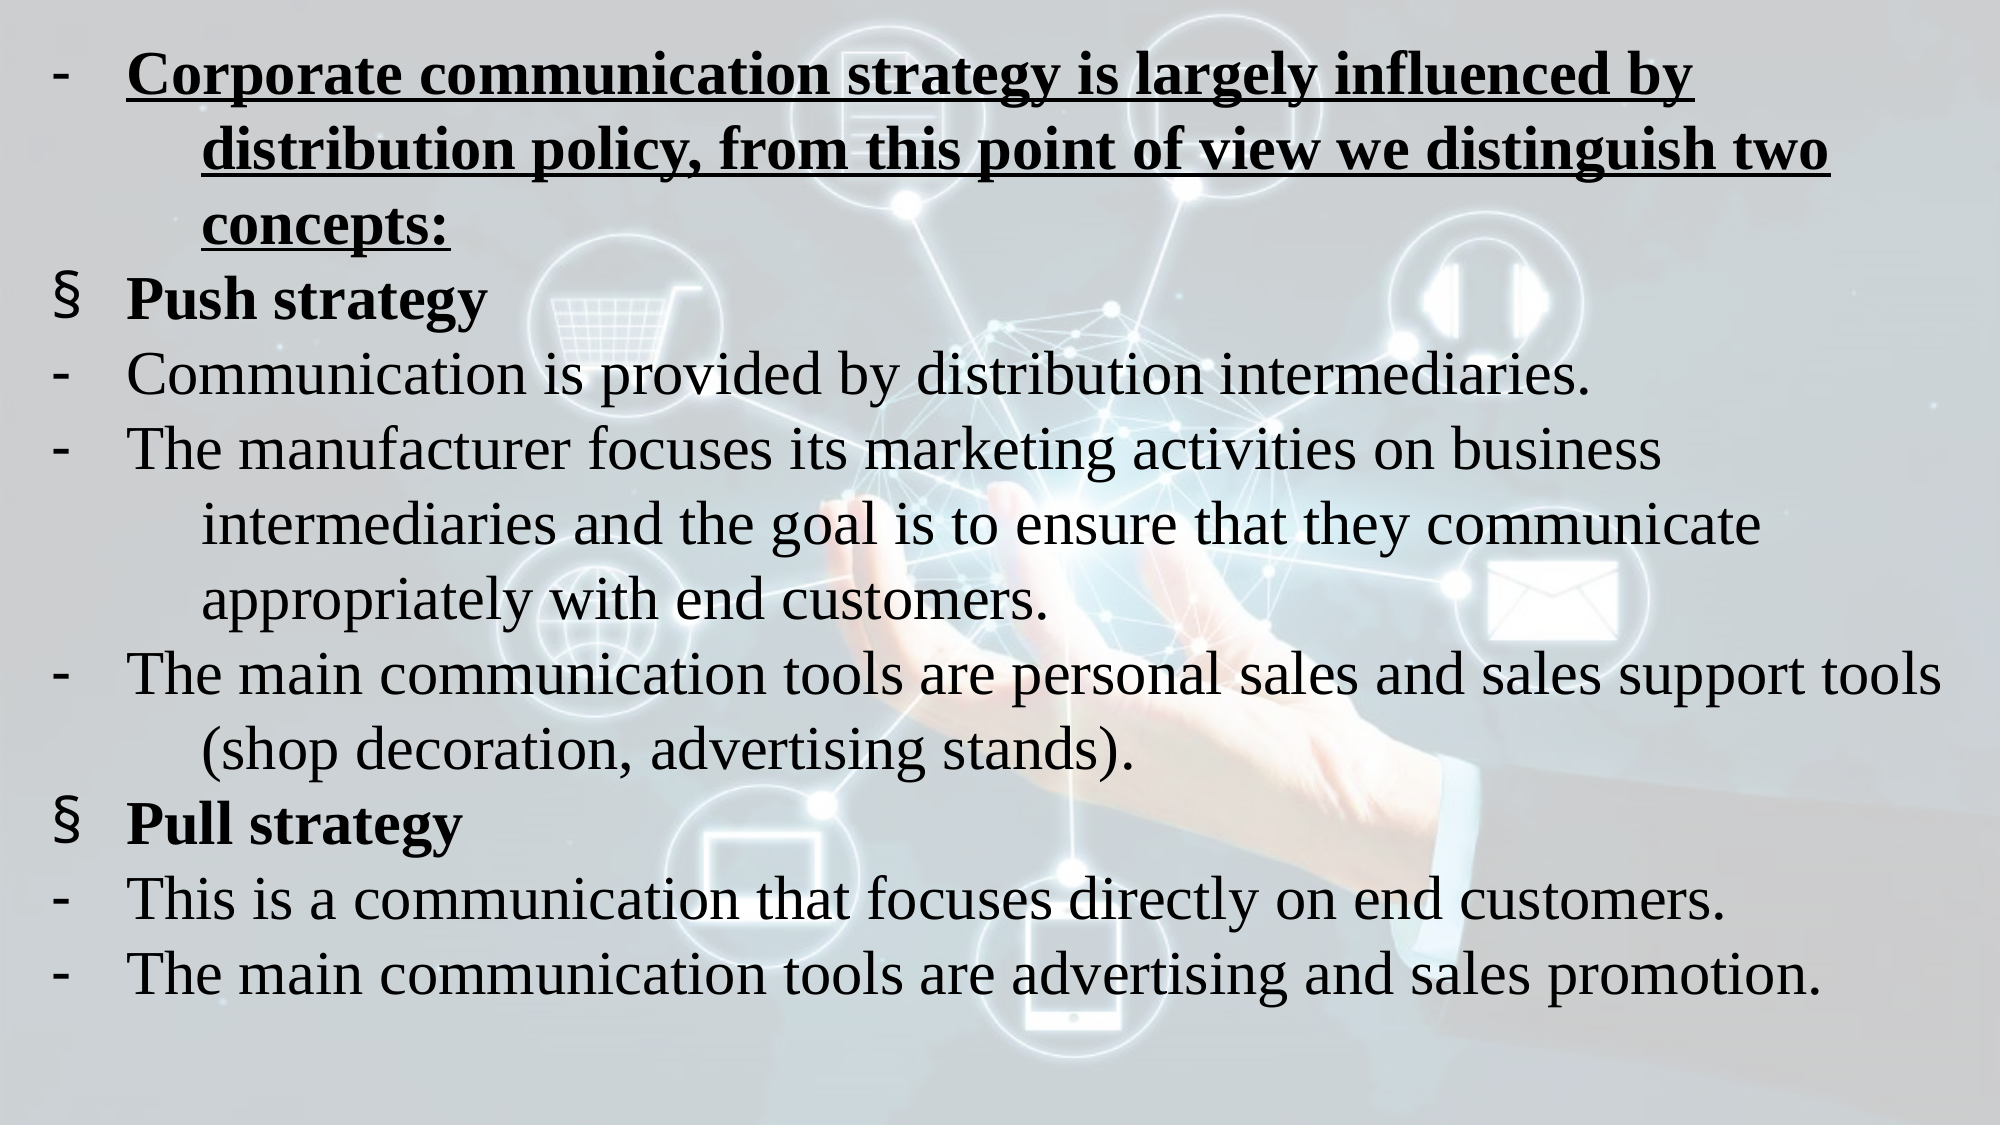

Corporate communication strategy is largely influenced by distribution policy, from this point of view we distinguish two concepts:
Push strategy
Communication is provided by distribution intermediaries.
The manufacturer focuses its marketing activities on business intermediaries and the goal is to ensure that they communicate appropriately with end customers.
The main communication tools are personal sales and sales support tools (shop decoration, advertising stands).
Pull strategy
This is a communication that focuses directly on end customers.
The main communication tools are advertising and sales promotion.